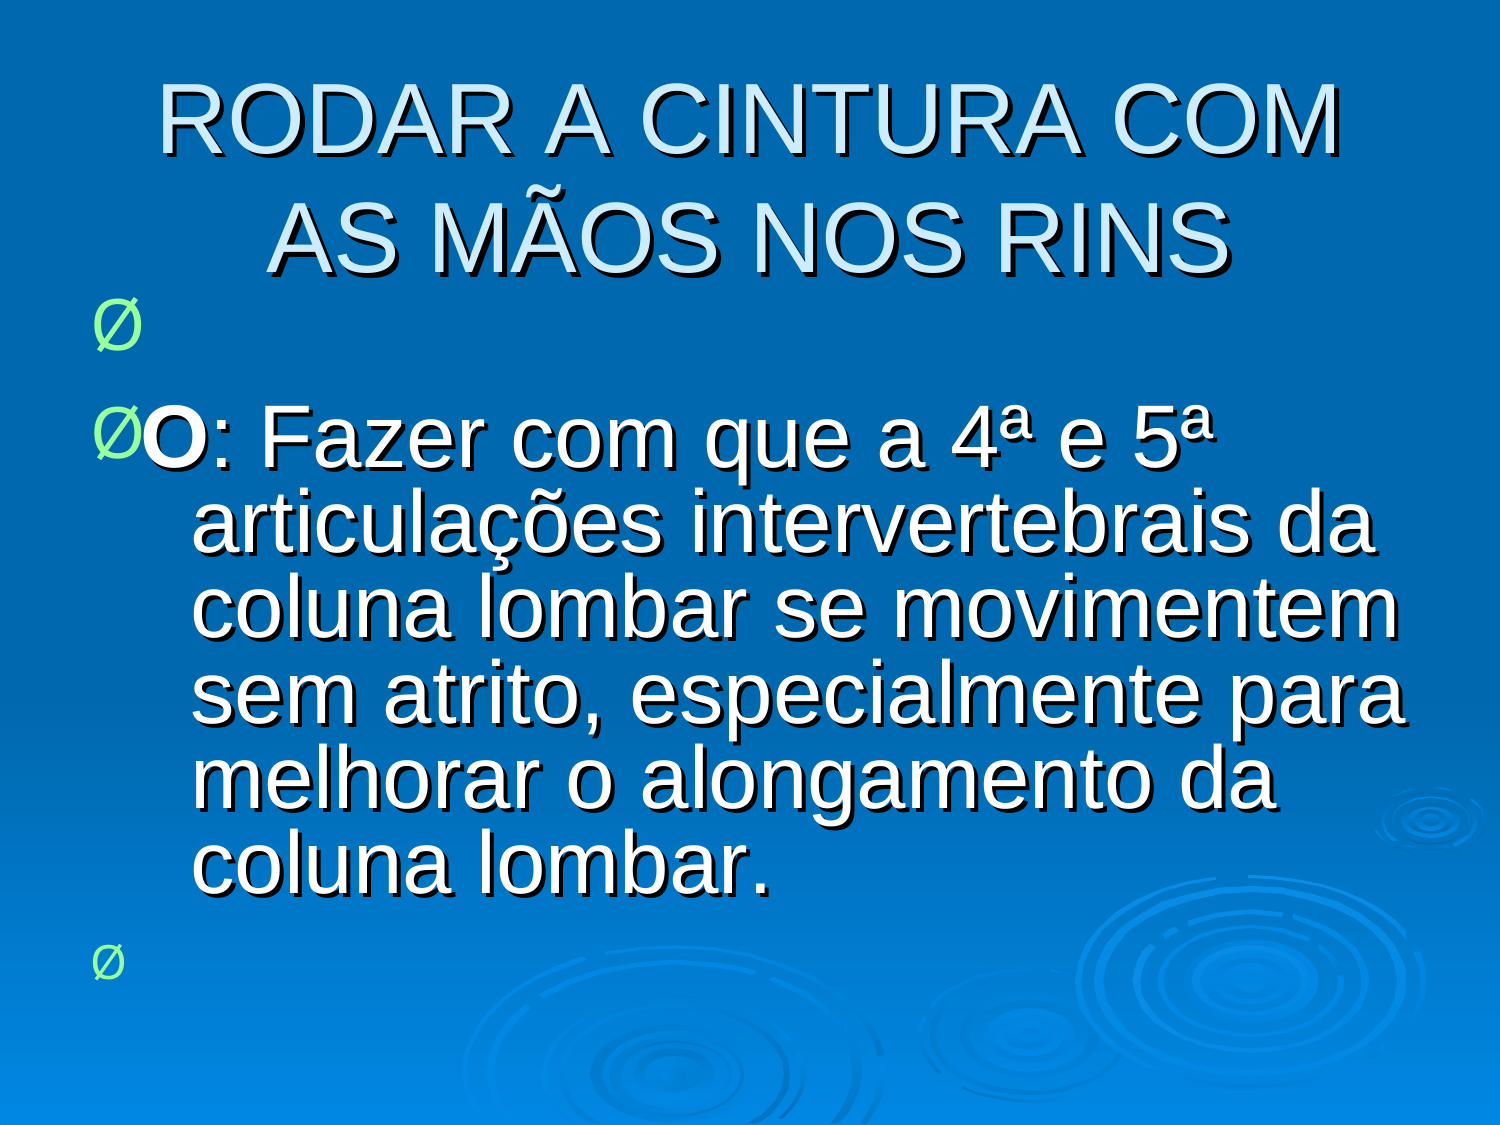

# RODAR A CINTURA COM AS MÃOS NOS RINS
O: Fazer com que a 4ª e 5ª articulações intervertebrais da coluna lombar se movimentem sem atrito, especialmente para melhorar o alongamento da coluna lombar.